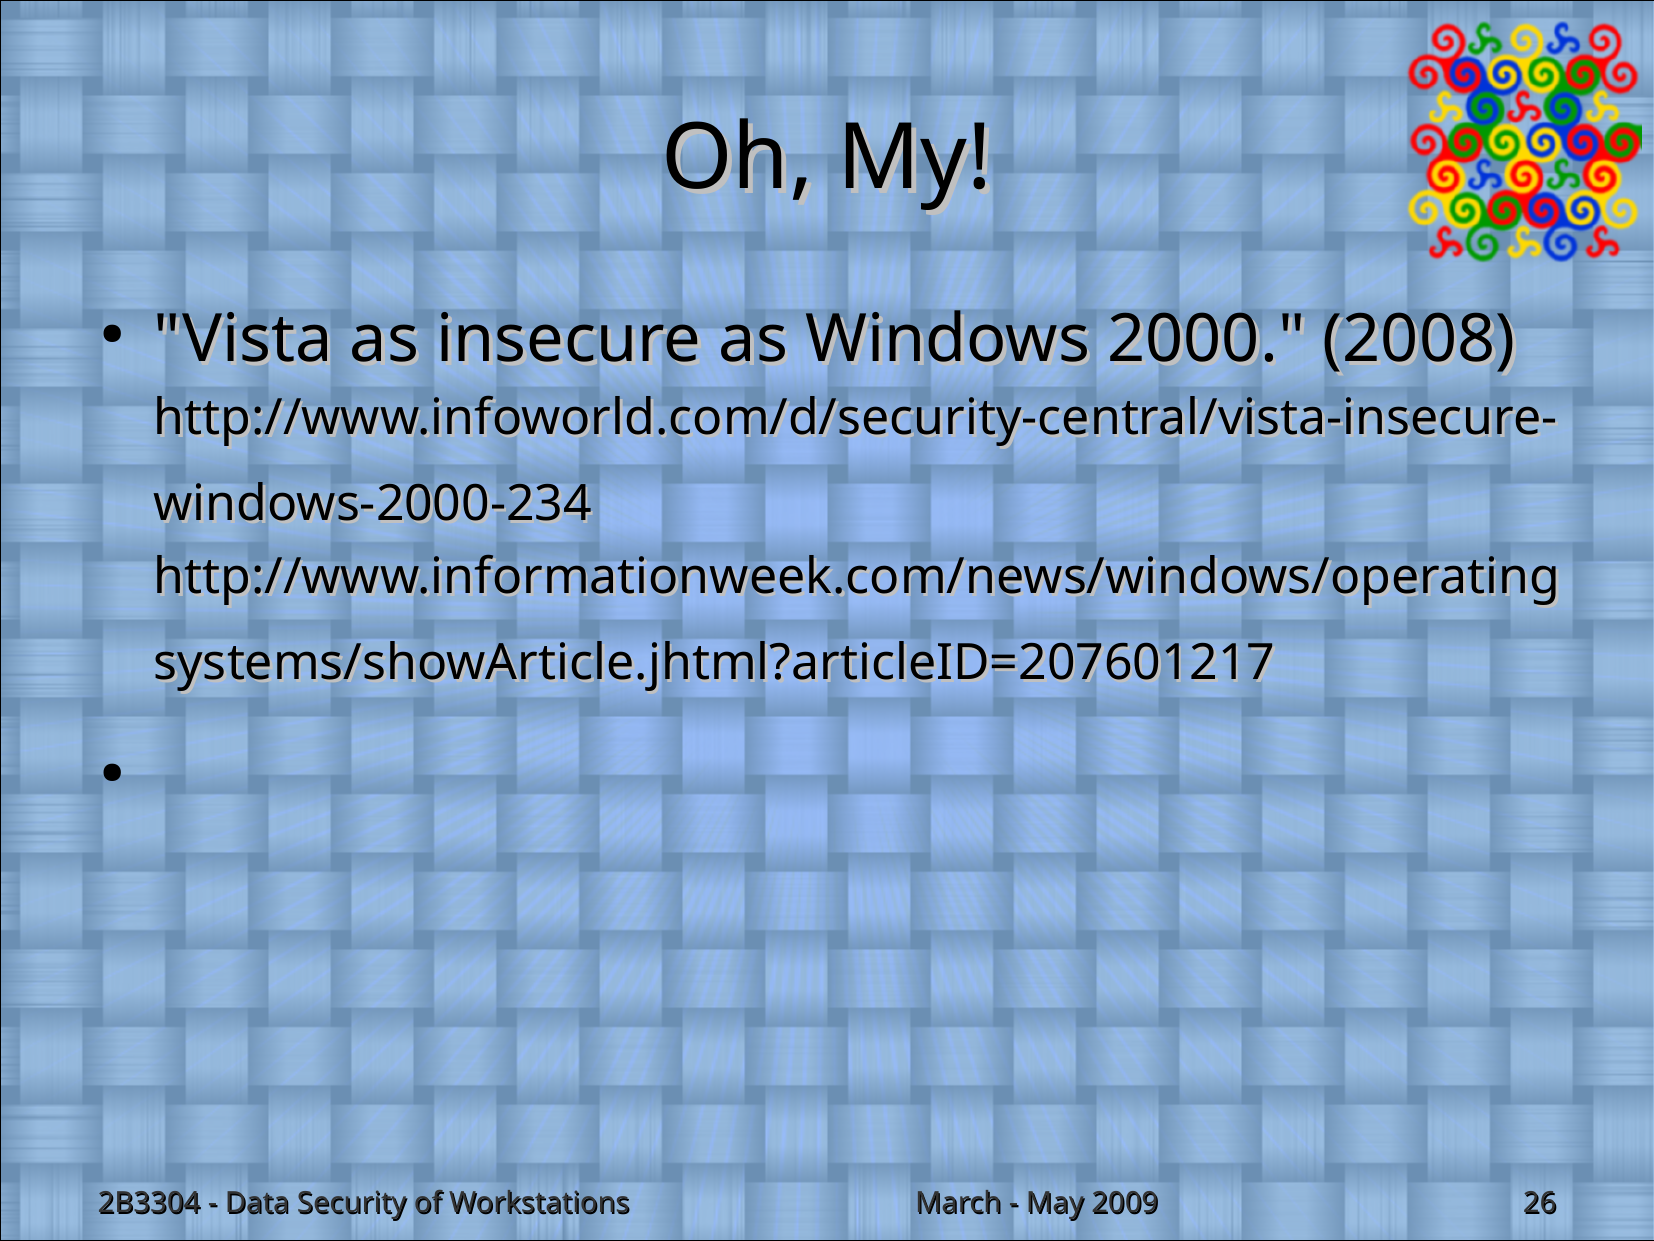

# Oh, My!
"Vista as insecure as Windows 2000." (2008)
http://www.infoworld.com/d/security-central/vista-insecure-windows-2000-234
http://www.informationweek.com/news/windows/operatingsystems/showArticle.jhtml?articleID=207601217